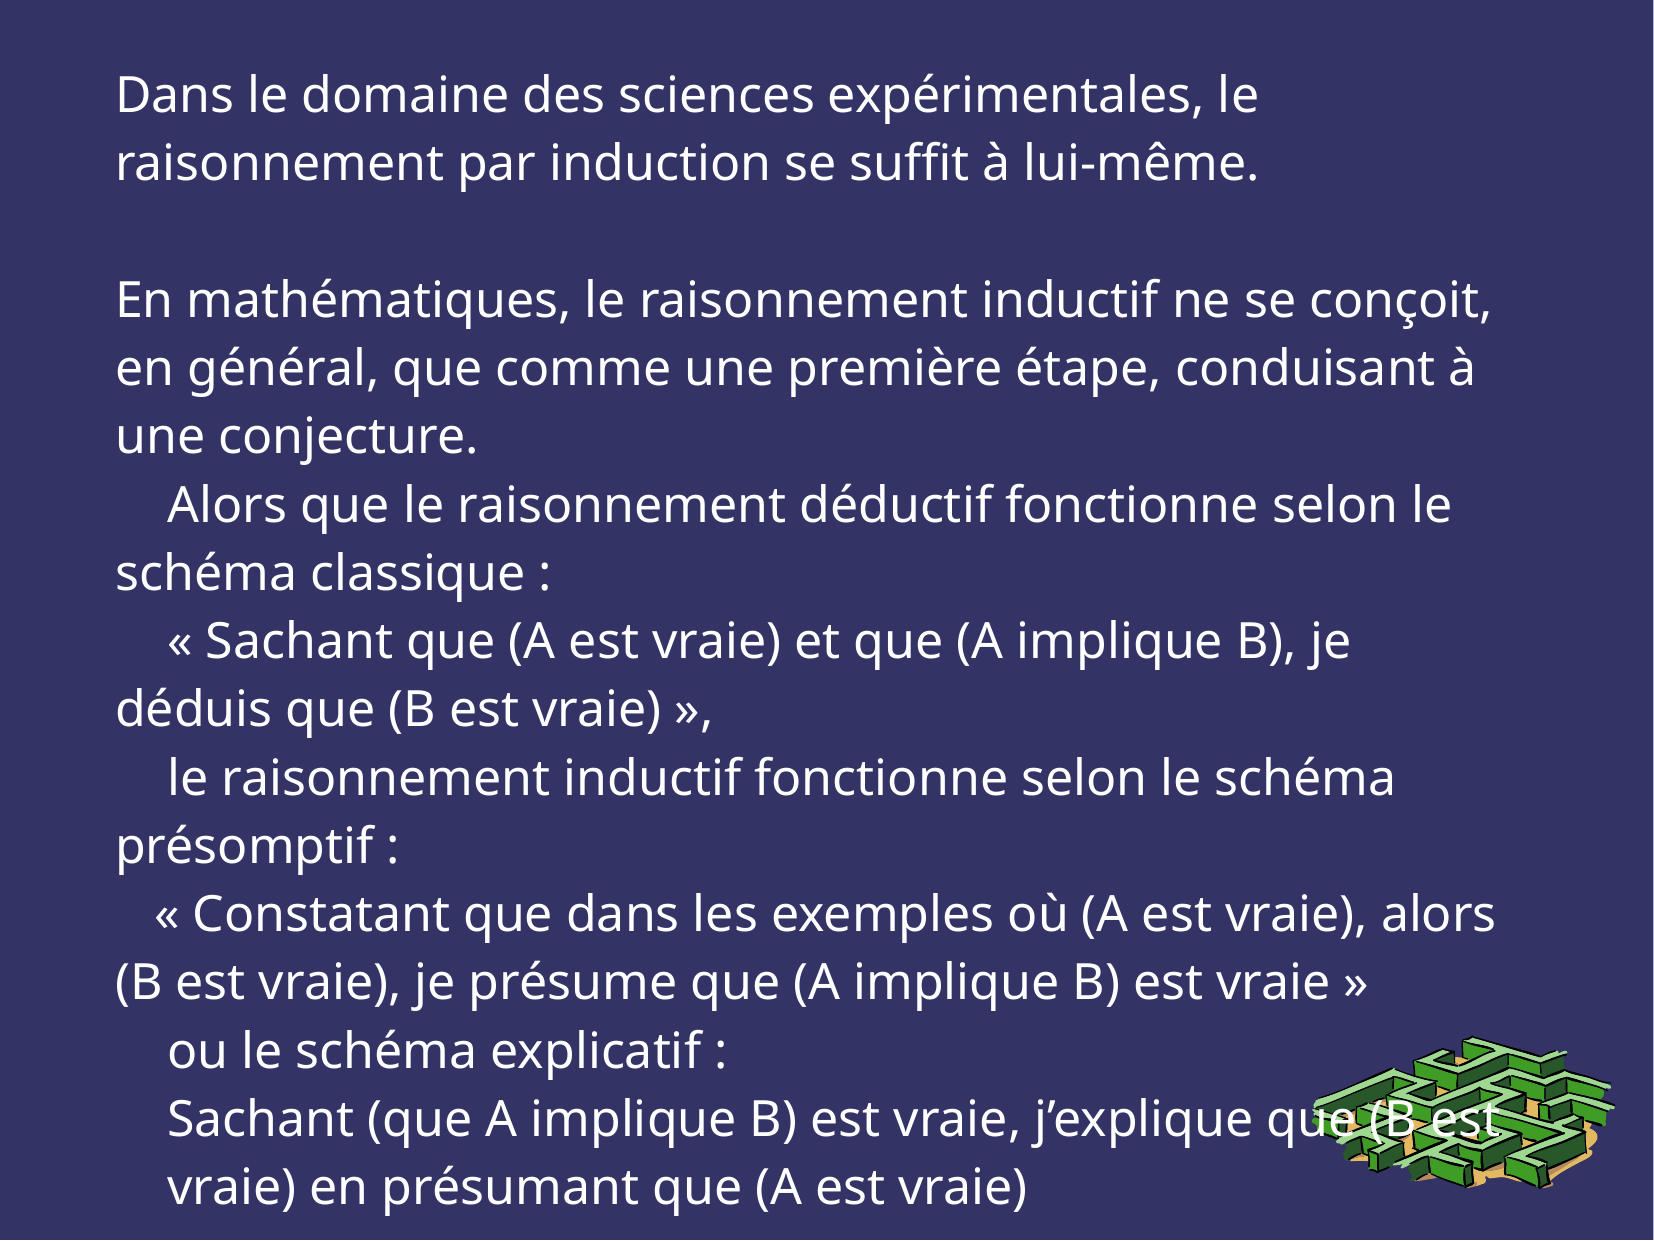

#
Dans le domaine des sciences expérimentales, le
raisonnement par induction se suffit à lui-même.
En mathématiques, le raisonnement inductif ne se conçoit, en général, que comme une première étape, conduisant à une conjecture.
 Alors que le raisonnement déductif fonctionne selon le schéma classique :
 « Sachant que (A est vraie) et que (A implique B), je déduis que (B est vraie) »,
 le raisonnement inductif fonctionne selon le schéma présomptif :
 « Constatant que dans les exemples où (A est vraie), alors (B est vraie), je présume que (A implique B) est vraie »
 ou le schéma explicatif :
 Sachant (que A implique B) est vraie, j’explique que (B est
 vraie) en présumant que (A est vraie)